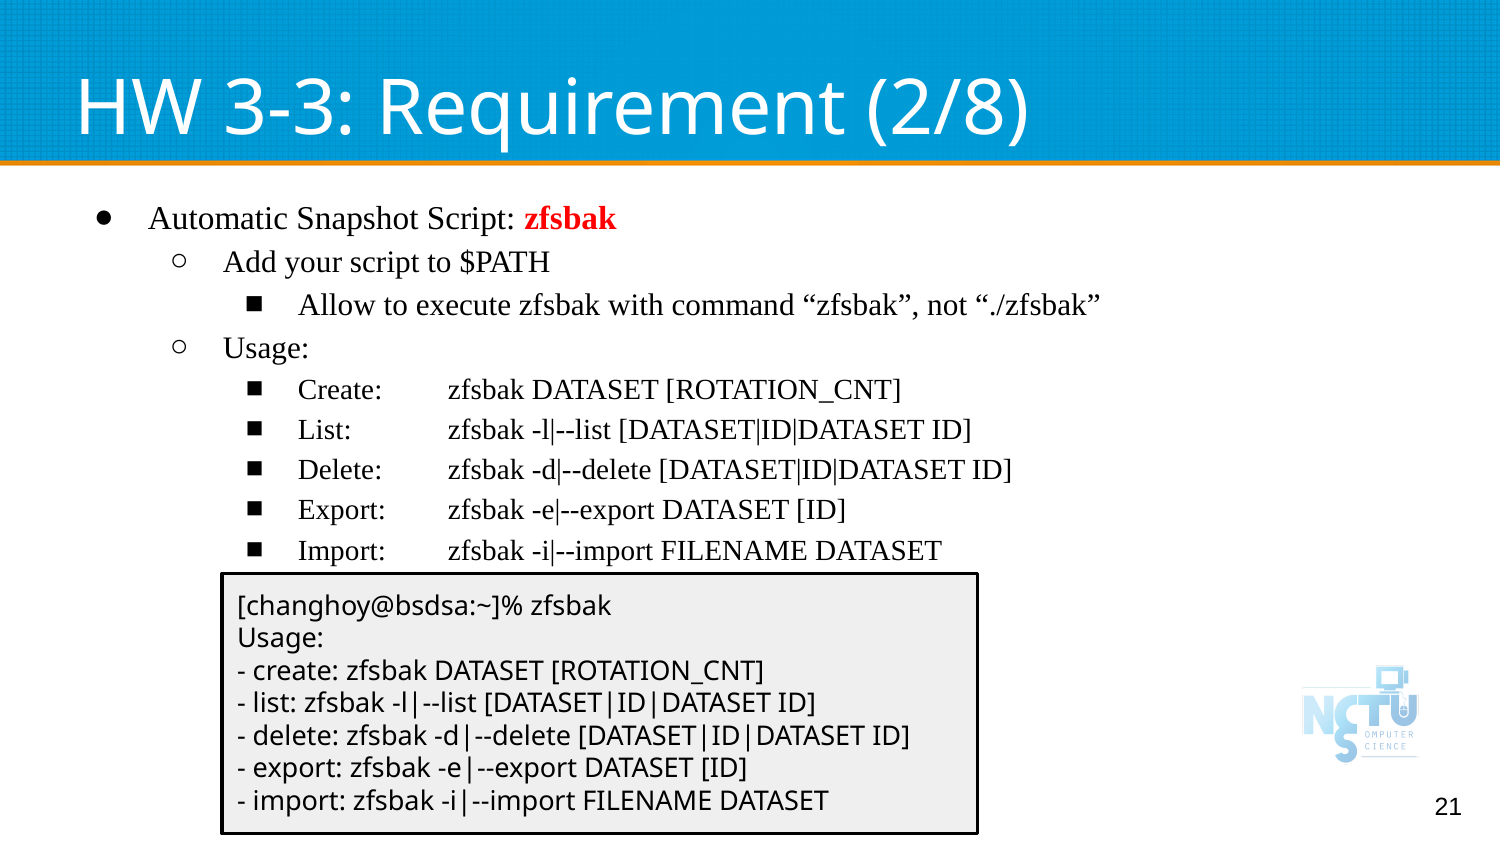

# HW 3-3: Requirement (2/8)
Automatic Snapshot Script: zfsbak
Add your script to $PATH
Allow to execute zfsbak with command “zfsbak”, not “./zfsbak”
Usage:
Create:	zfsbak DATASET [ROTATION_CNT]
List:		zfsbak -l|--list [DATASET|ID|DATASET ID]
Delete:	zfsbak -d|--delete [DATASET|ID|DATASET ID]
Export:	zfsbak -e|--export DATASET [ID]
Import:	zfsbak -i|--import FILENAME DATASET
[changhoy@bsdsa:~]% zfsbak
Usage:
- create: zfsbak DATASET [ROTATION_CNT]
- list: zfsbak -l|--list [DATASET|ID|DATASET ID]
- delete: zfsbak -d|--delete [DATASET|ID|DATASET ID]
- export: zfsbak -e|--export DATASET [ID]
- import: zfsbak -i|--import FILENAME DATASET